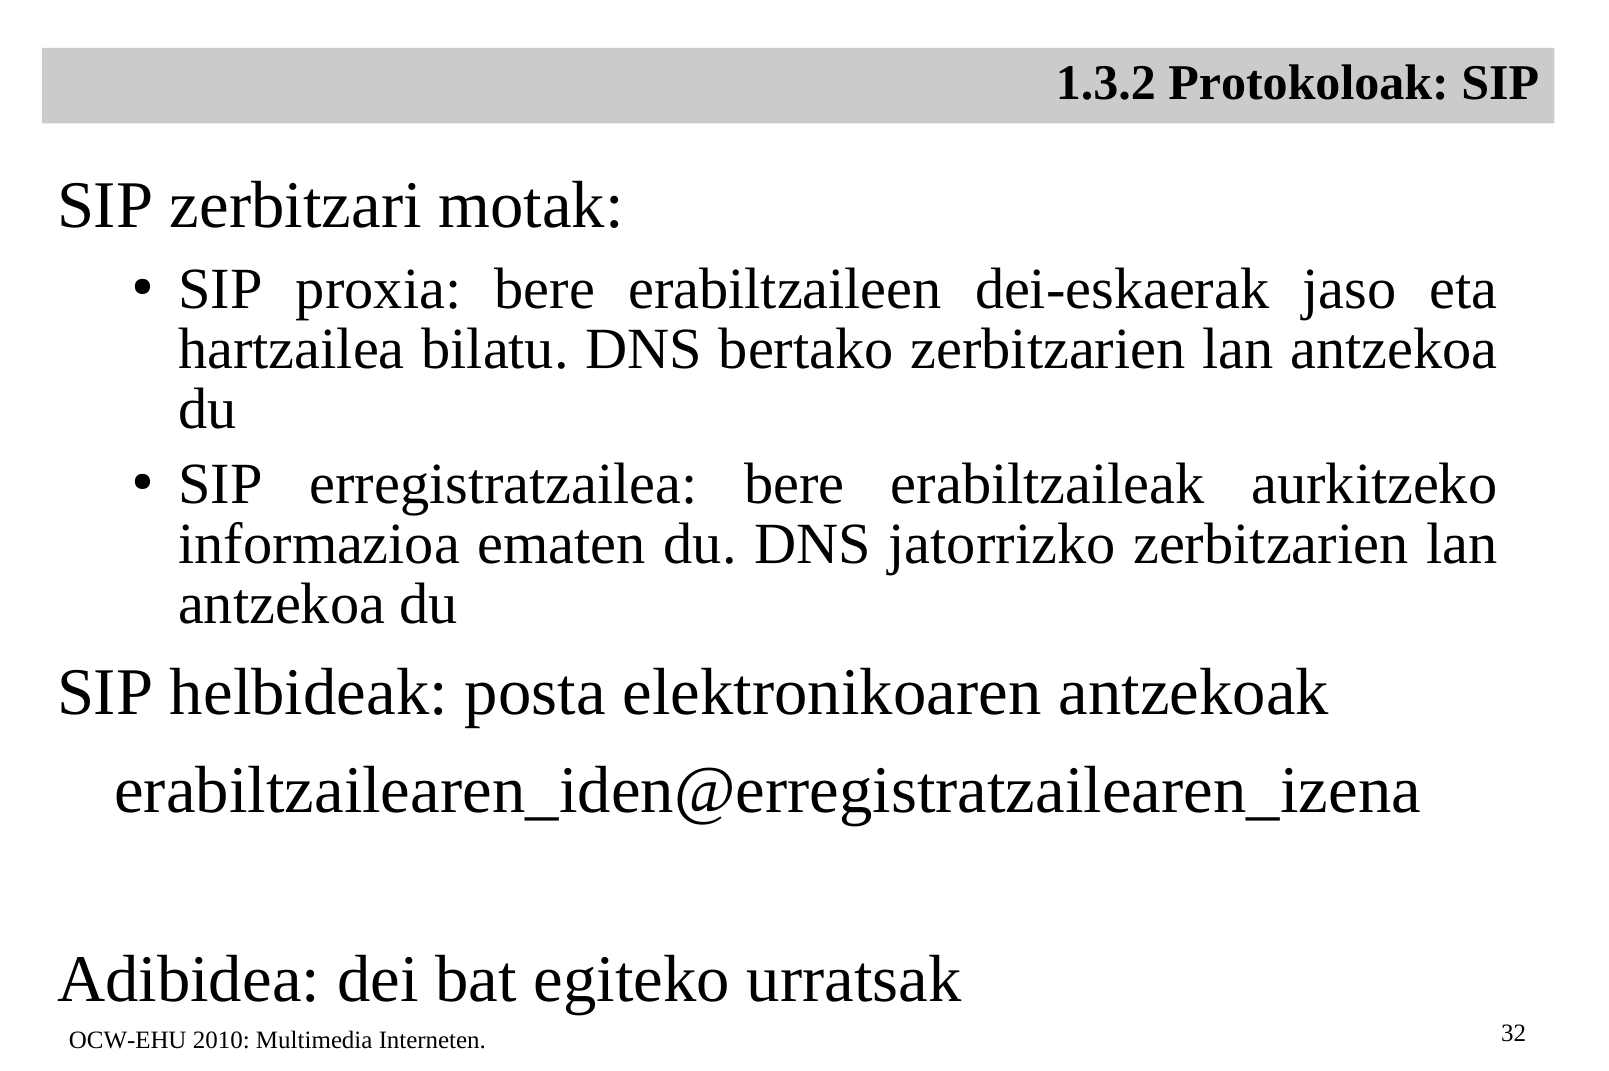

1.3.2 Protokoloak: SIP
# SIP zerbitzari motak:
SIP proxia: bere erabiltzaileen dei-eskaerak jaso eta hartzailea bilatu. DNS bertako zerbitzarien lan antzekoa du
SIP erregistratzailea: bere erabiltzaileak aurkitzeko informazioa ematen du. DNS jatorrizko zerbitzarien lan antzekoa du
SIP helbideak: posta elektronikoaren antzekoak
erabiltzailearen_iden@erregistratzailearen_izena
Adibidea: dei bat egiteko urratsak
32